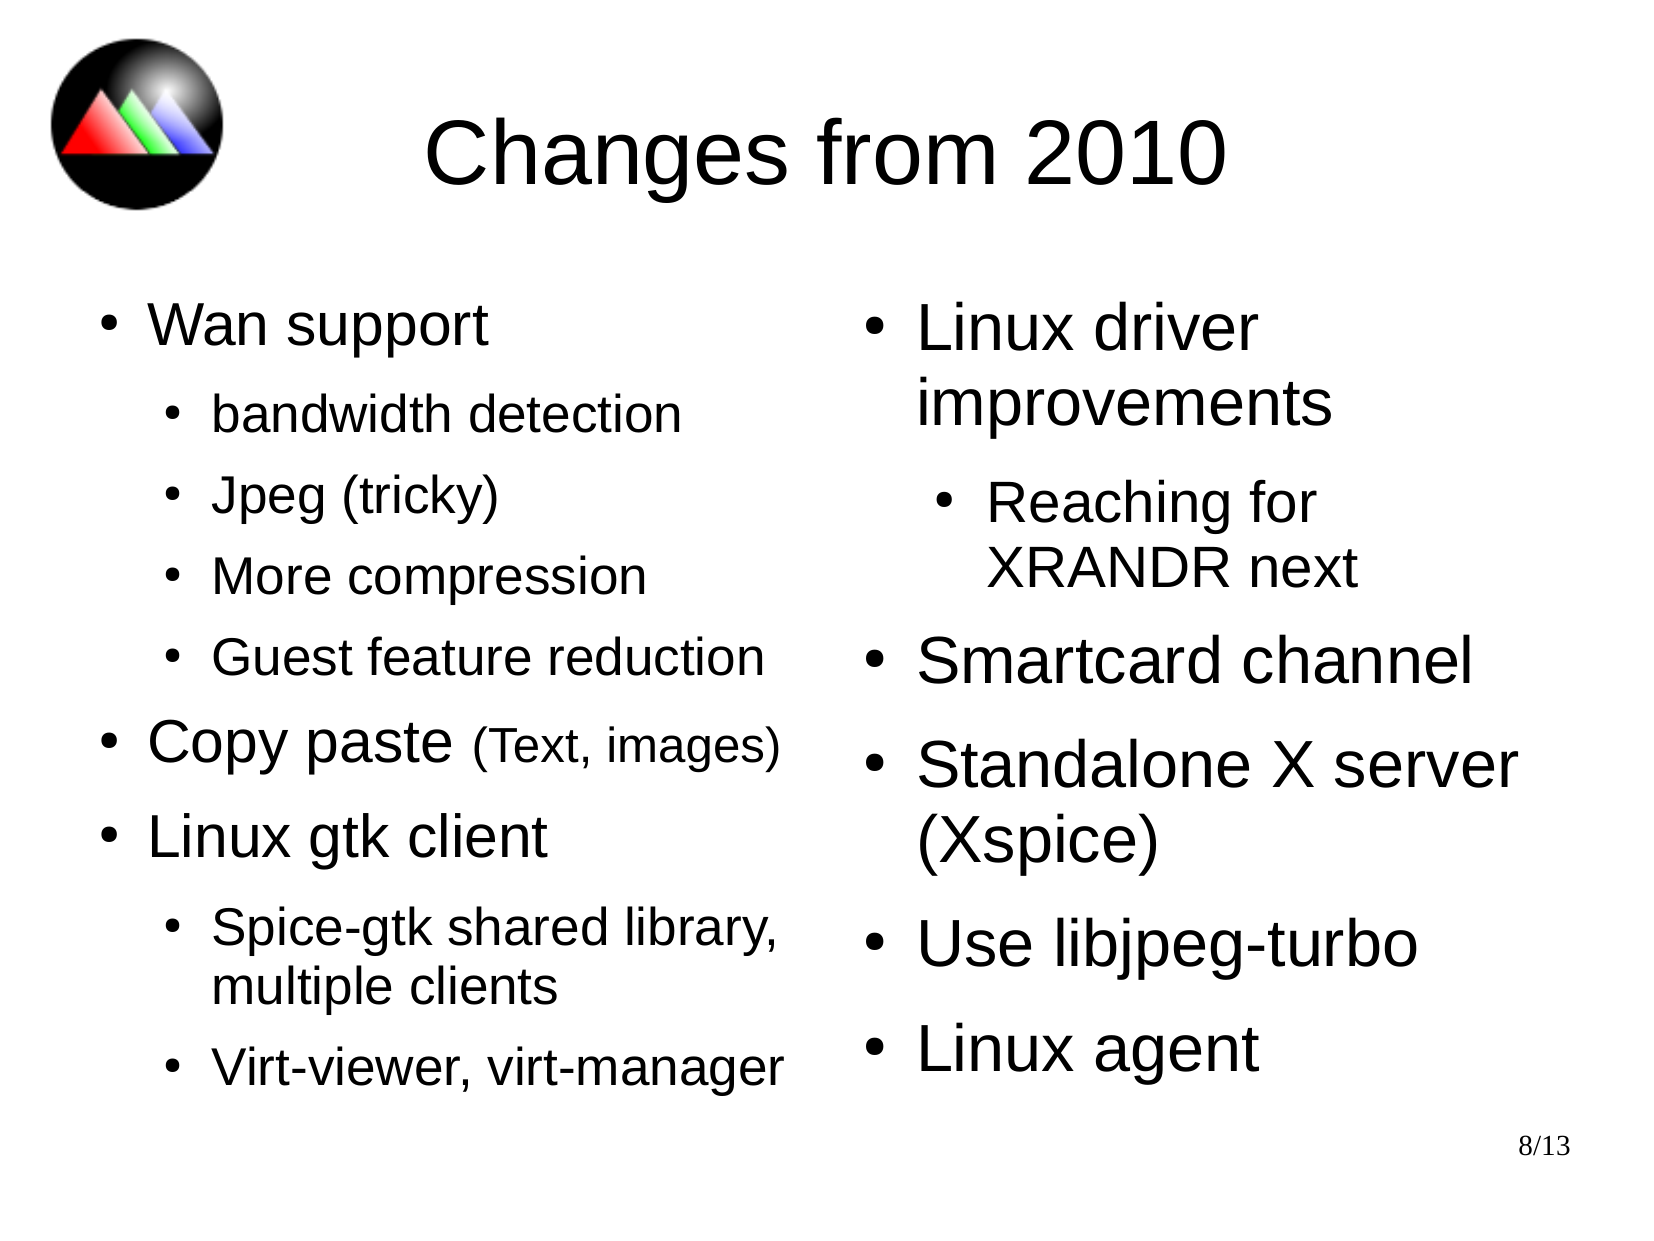

# Changes from 2010
Wan support
bandwidth detection
Jpeg (tricky)
More compression
Guest feature reduction
Copy paste (Text, images)
Linux gtk client
Spice-gtk shared library, multiple clients
Virt-viewer, virt-manager
Linux driver improvements
Reaching for XRANDR next
Smartcard channel
Standalone X server (Xspice)
Use libjpeg-turbo
Linux agent